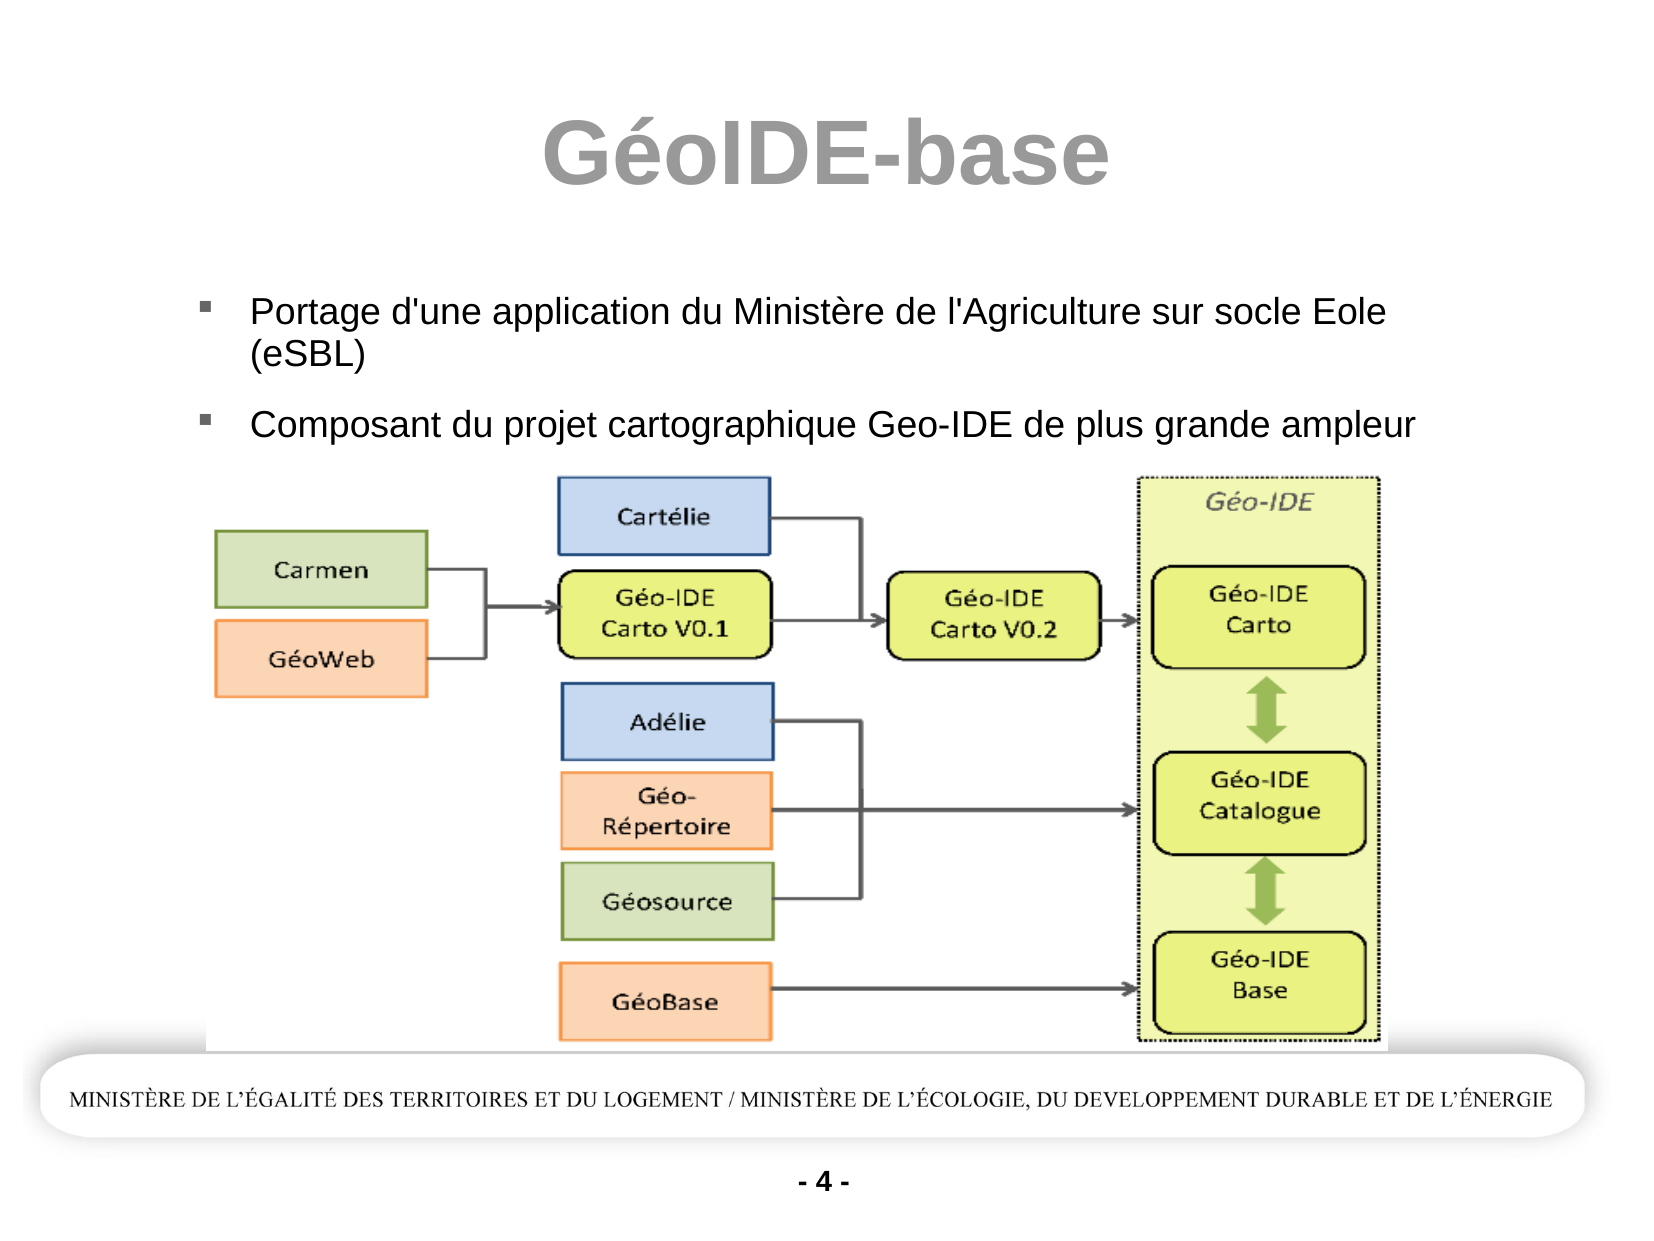

# GéoIDE-base
Portage d'une application du Ministère de l'Agriculture sur socle Eole (eSBL)
Composant du projet cartographique Geo-IDE de plus grande ampleur